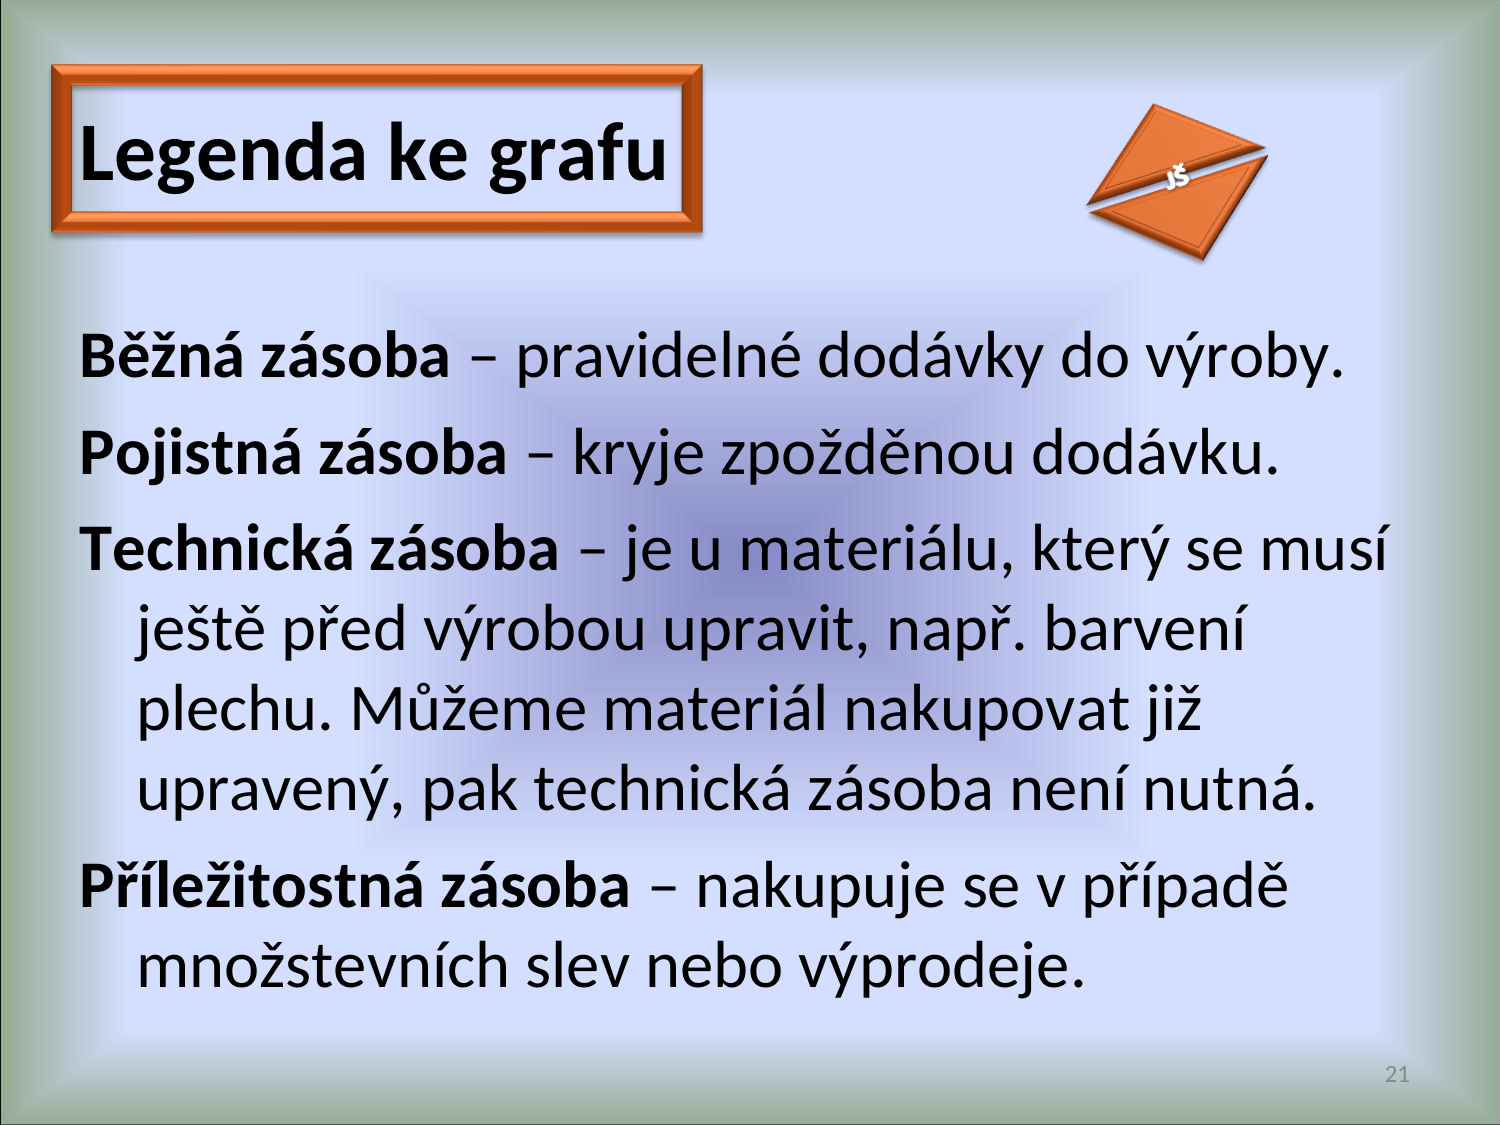

# Legenda ke grafu
Běžná zásoba – pravidelné dodávky do výroby.
Pojistná zásoba – kryje zpožděnou dodávku.
Technická zásoba – je u materiálu, který se musí ještě před výrobou upravit, např. barvení plechu. Můžeme materiál nakupovat již upravený, pak technická zásoba není nutná.
Příležitostná zásoba – nakupuje se v případě množstevních slev nebo výprodeje.